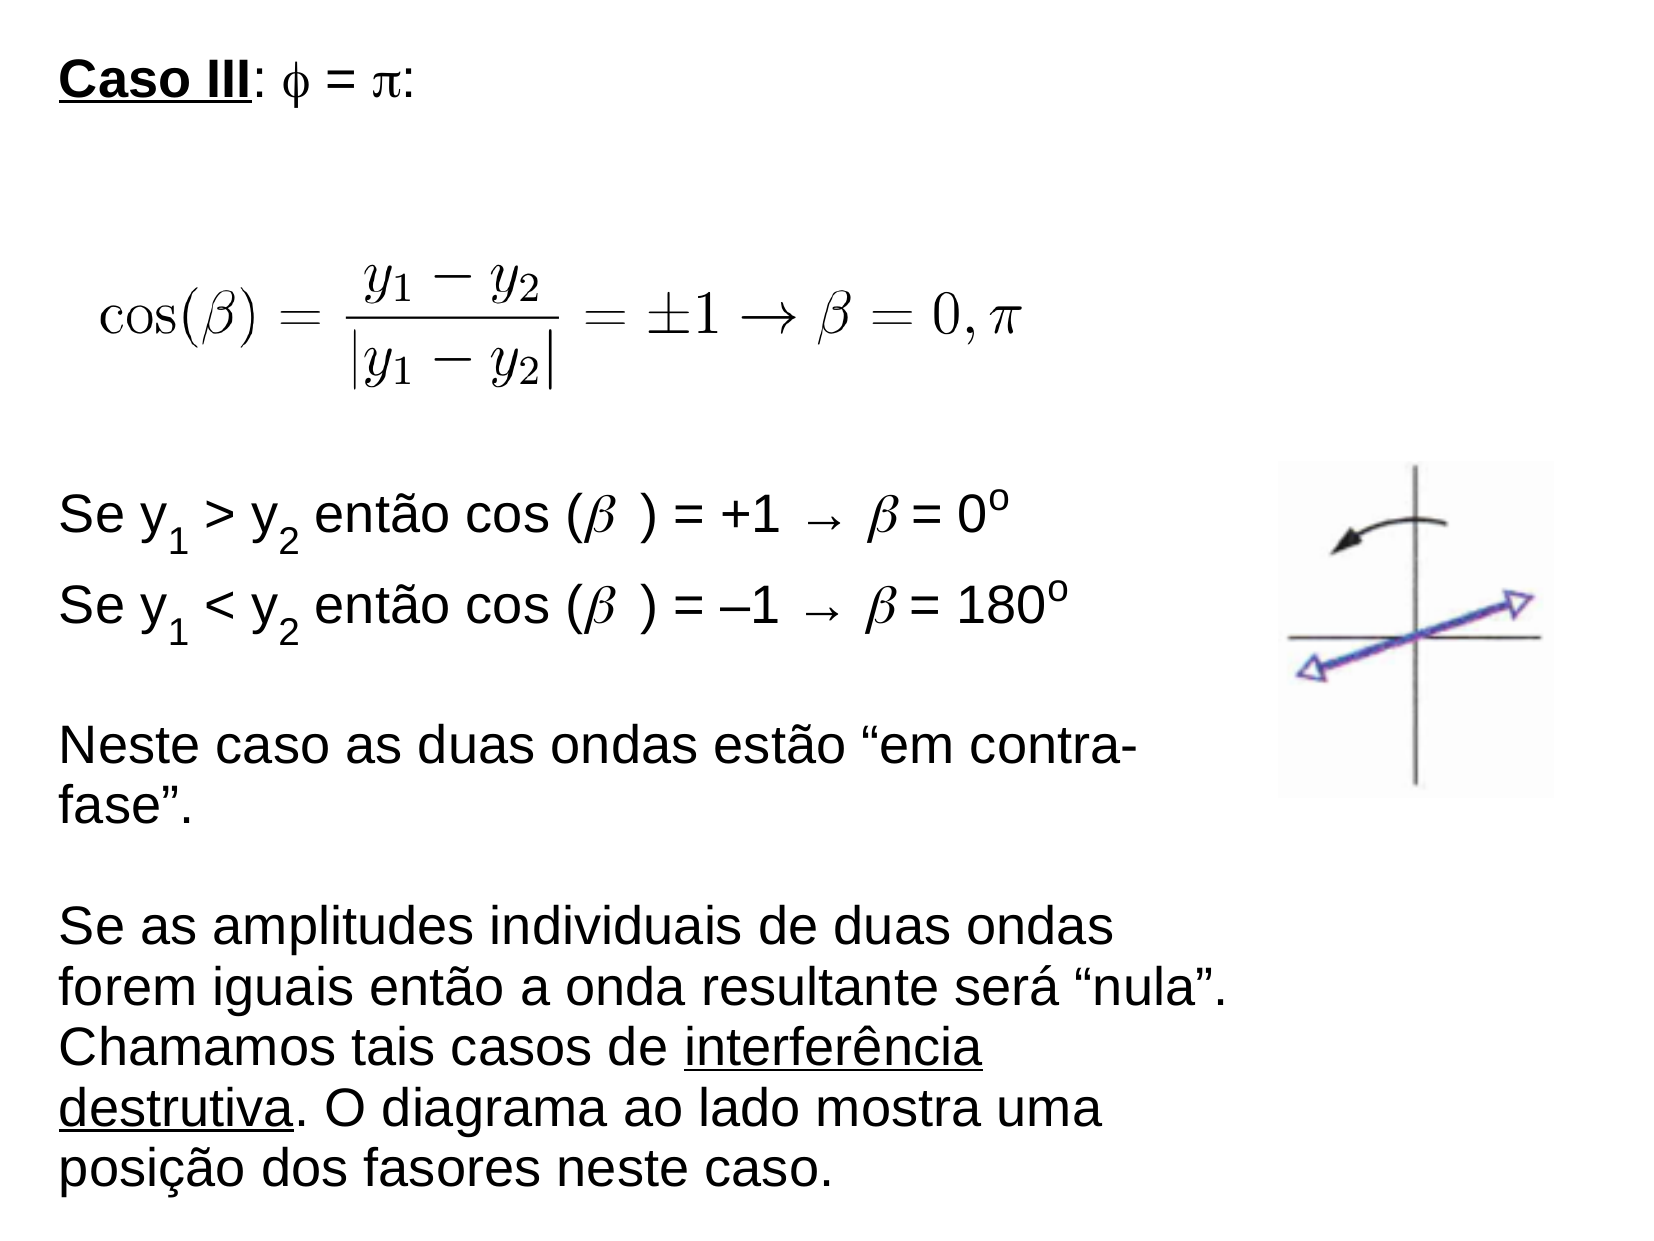

# Caso III: f = p:
Se y1 > y2 então cos (b ) = +1 → b = 0o
Se y1 < y2 então cos (b ) = –1 → b = 180o
Neste caso as duas ondas estão “em contra-fase”.
Se as amplitudes individuais de duas ondas forem iguais então a onda resultante será “nula”. Chamamos tais casos de interferência destrutiva. O diagrama ao lado mostra uma posição dos fasores neste caso.